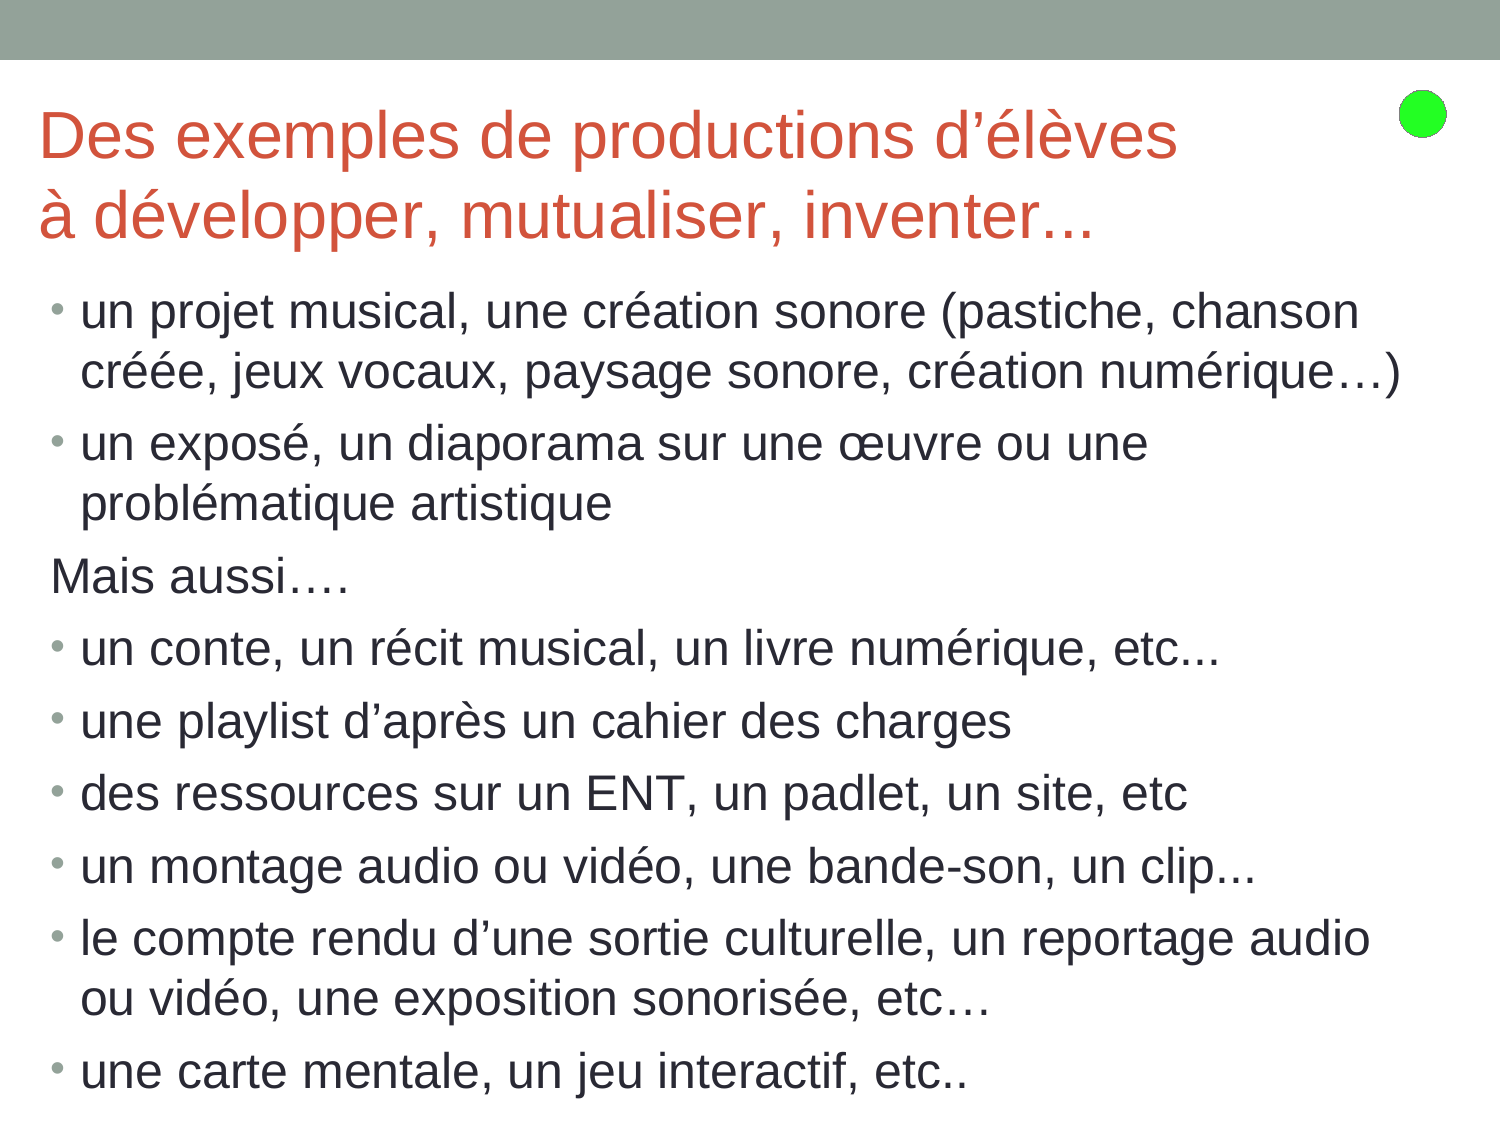

# Des exemples de productions d’élèves à développer, mutualiser, inventer...
un projet musical, une création sonore (pastiche, chanson créée, jeux vocaux, paysage sonore, création numérique…)
un exposé, un diaporama sur une œuvre ou une problématique artistique
Mais aussi….
un conte, un récit musical, un livre numérique, etc...
une playlist d’après un cahier des charges
des ressources sur un ENT, un padlet, un site, etc
un montage audio ou vidéo, une bande-son, un clip...
le compte rendu d’une sortie culturelle, un reportage audio ou vidéo, une exposition sonorisée, etc…
une carte mentale, un jeu interactif, etc..